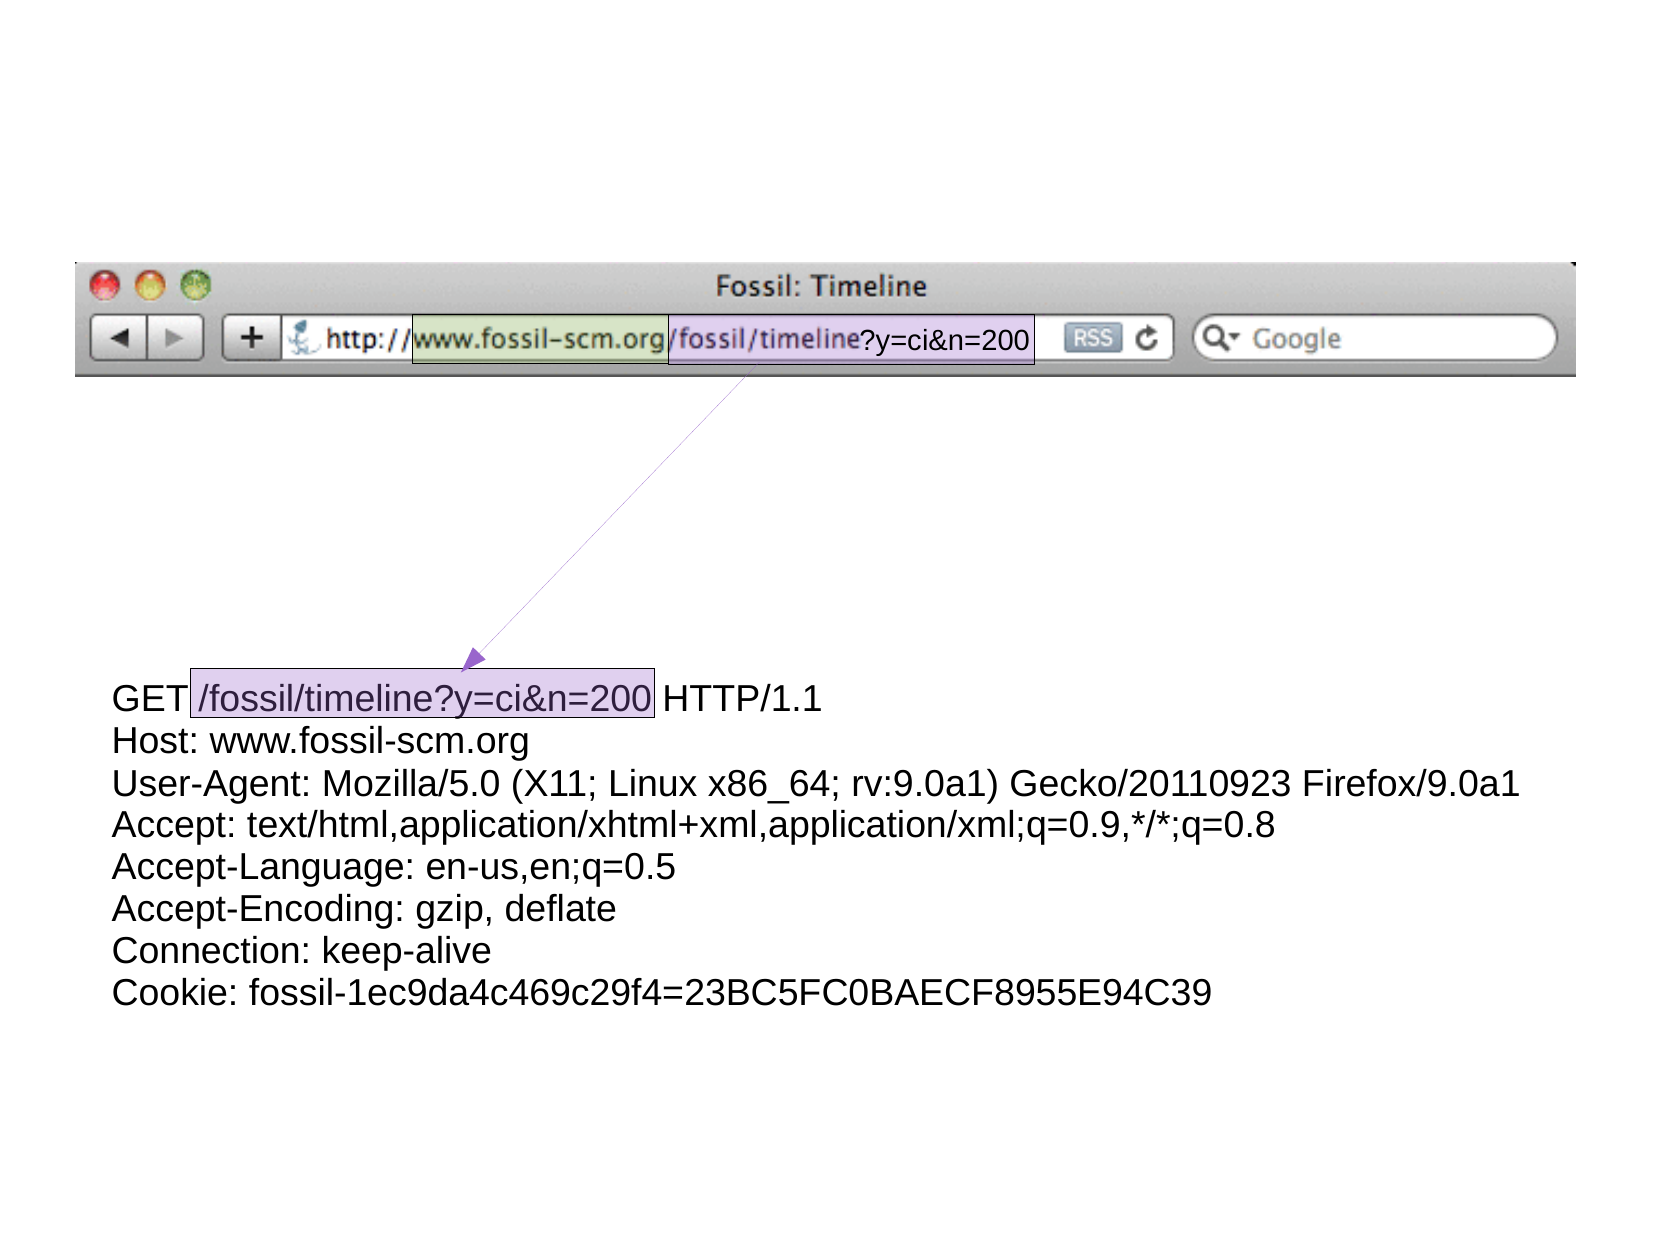

?y=ci&n=200
GET /fossil/timeline?y=ci&n=200 HTTP/1.1
Host: www.fossil-scm.org
User-Agent: Mozilla/5.0 (X11; Linux x86_64; rv:9.0a1) Gecko/20110923 Firefox/9.0a1
Accept: text/html,application/xhtml+xml,application/xml;q=0.9,*/*;q=0.8
Accept-Language: en-us,en;q=0.5
Accept-Encoding: gzip, deflate
Connection: keep-alive
Cookie: fossil-1ec9da4c469c29f4=23BC5FC0BAECF8955E94C39